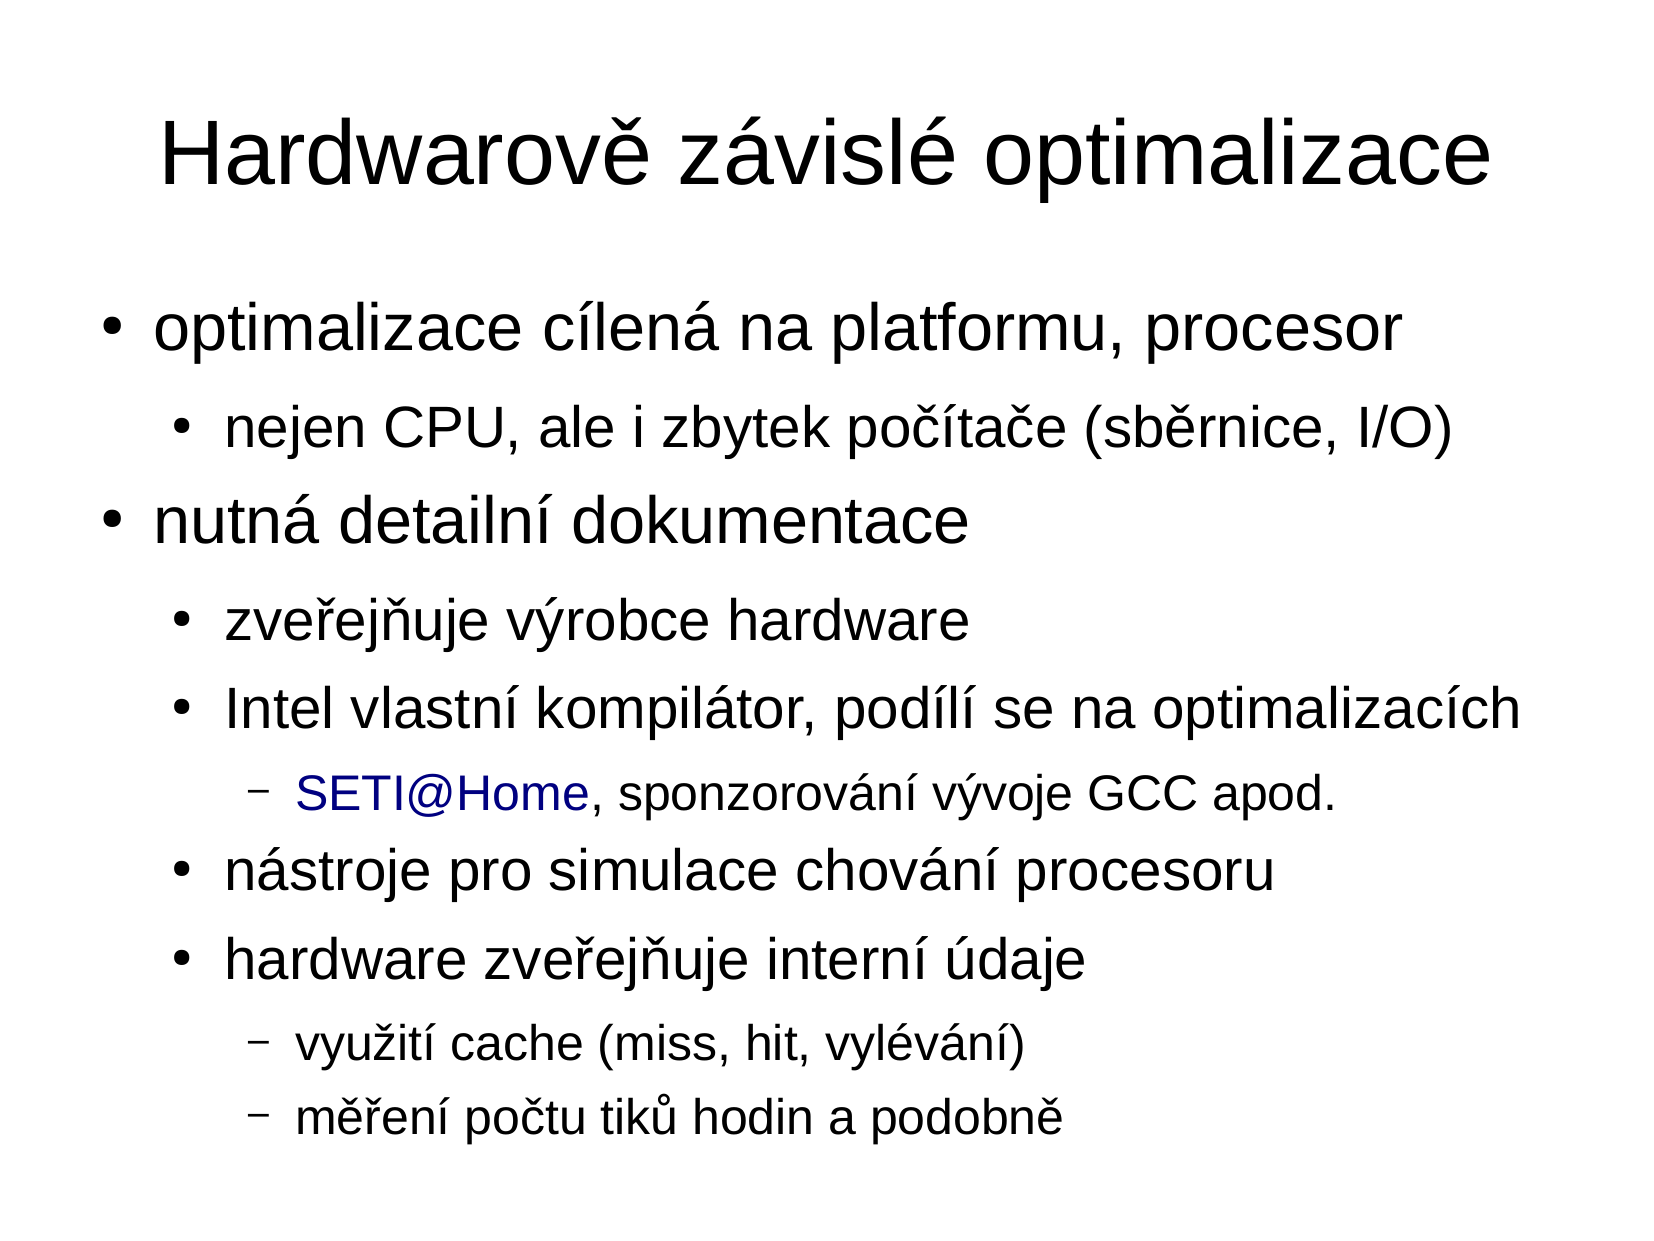

# Hardwarově závislé optimalizace
optimalizace cílená na platformu, procesor
nejen CPU, ale i zbytek počítače (sběrnice, I/O)
nutná detailní dokumentace
zveřejňuje výrobce hardware
Intel vlastní kompilátor, podílí se na optimalizacích
SETI@Home, sponzorování vývoje GCC apod.
nástroje pro simulace chování procesoru
hardware zveřejňuje interní údaje
využití cache (miss, hit, vylévání)
měření počtu tiků hodin a podobně